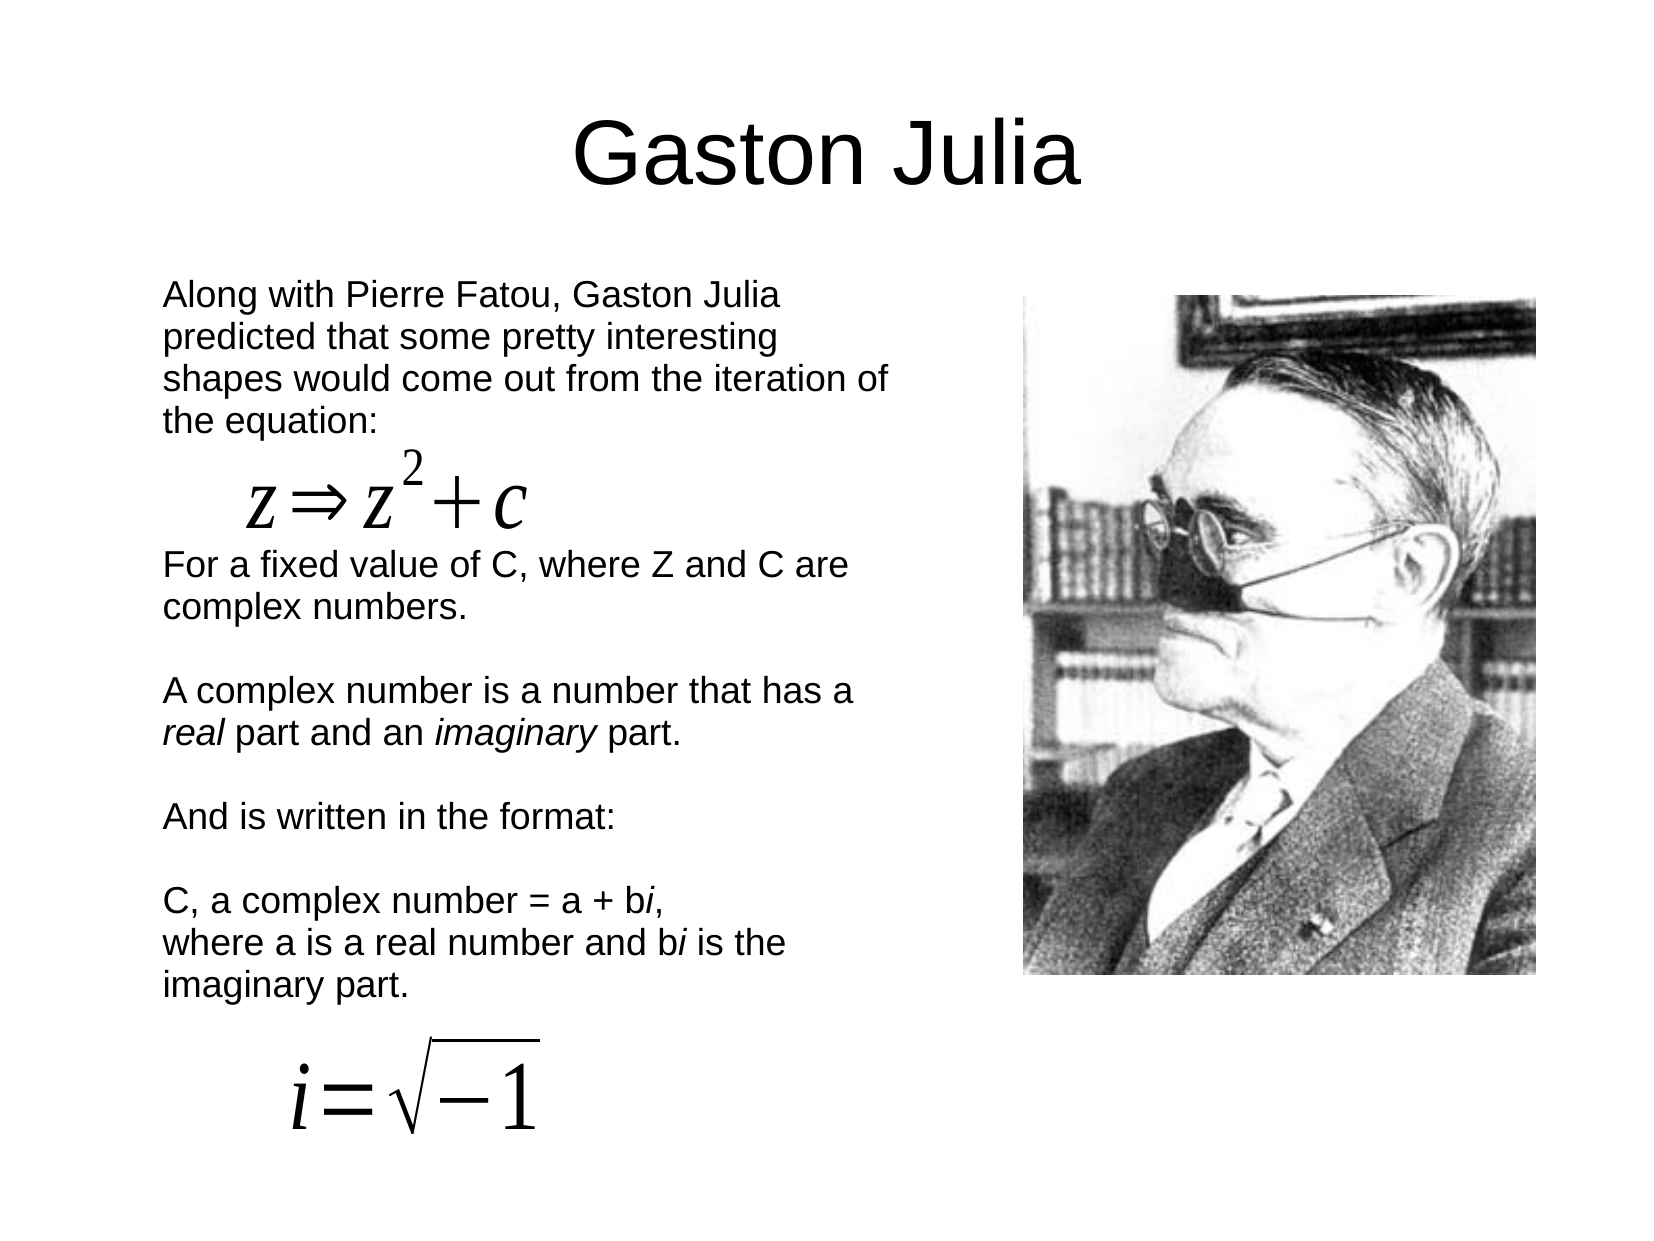

# Gaston Julia
Along with Pierre Fatou, Gaston Julia predicted that some pretty interesting shapes would come out from the iteration of the equation:
For a fixed value of C, where Z and C are complex numbers.
A complex number is a number that has a
real part and an imaginary part.
And is written in the format:
C, a complex number = a + bi,
where a is a real number and bi is the imaginary part.